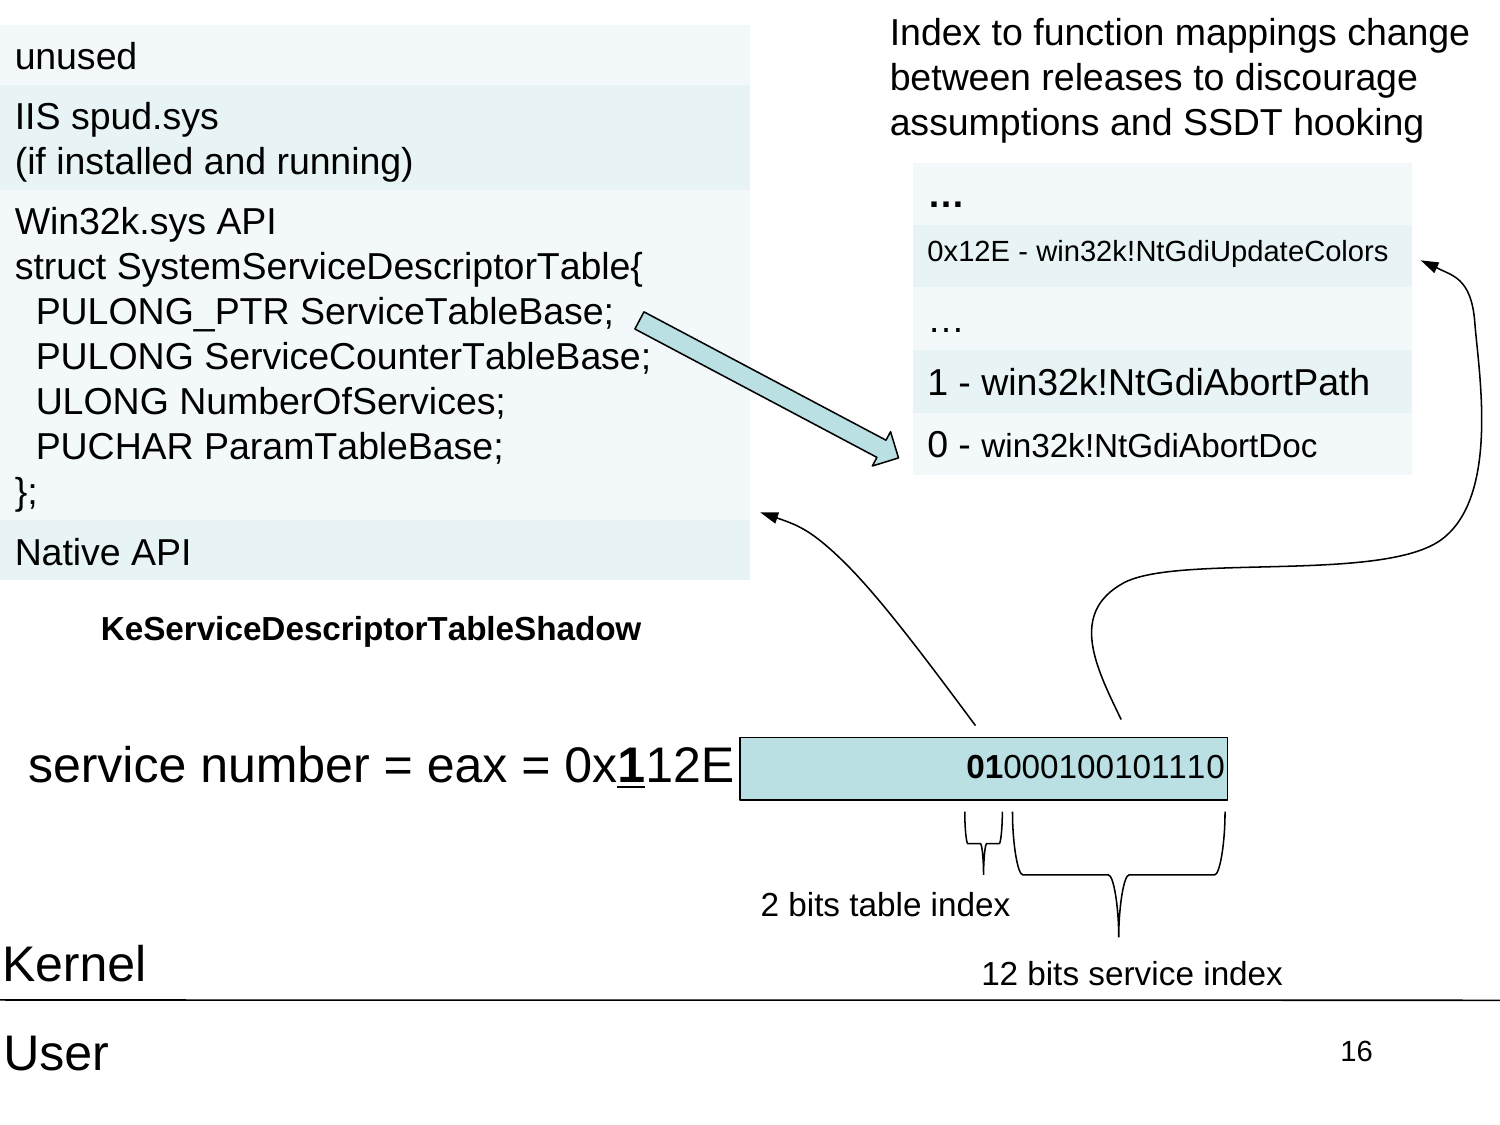

Index to function mappings change between releases to discourage assumptions and SSDT hooking
| unused |
| --- |
| IIS spud.sys (if installed and running) |
| Win32k.sys API struct SystemServiceDescriptorTable{ PULONG\_PTR ServiceTableBase; PULONG ServiceCounterTableBase; ULONG NumberOfServices; PUCHAR ParamTableBase; }; |
| Native API |
| … |
| --- |
| 0x12E - win32k!NtGdiUpdateColors |
| … |
| 1 - win32k!NtGdiAbortPath |
| 0 - win32k!NtGdiAbortDoc |
KeServiceDescriptorTableShadow
service number = eax = 0x112E
01000100101110
2 bits table index
Kernel
12 bits service index
User